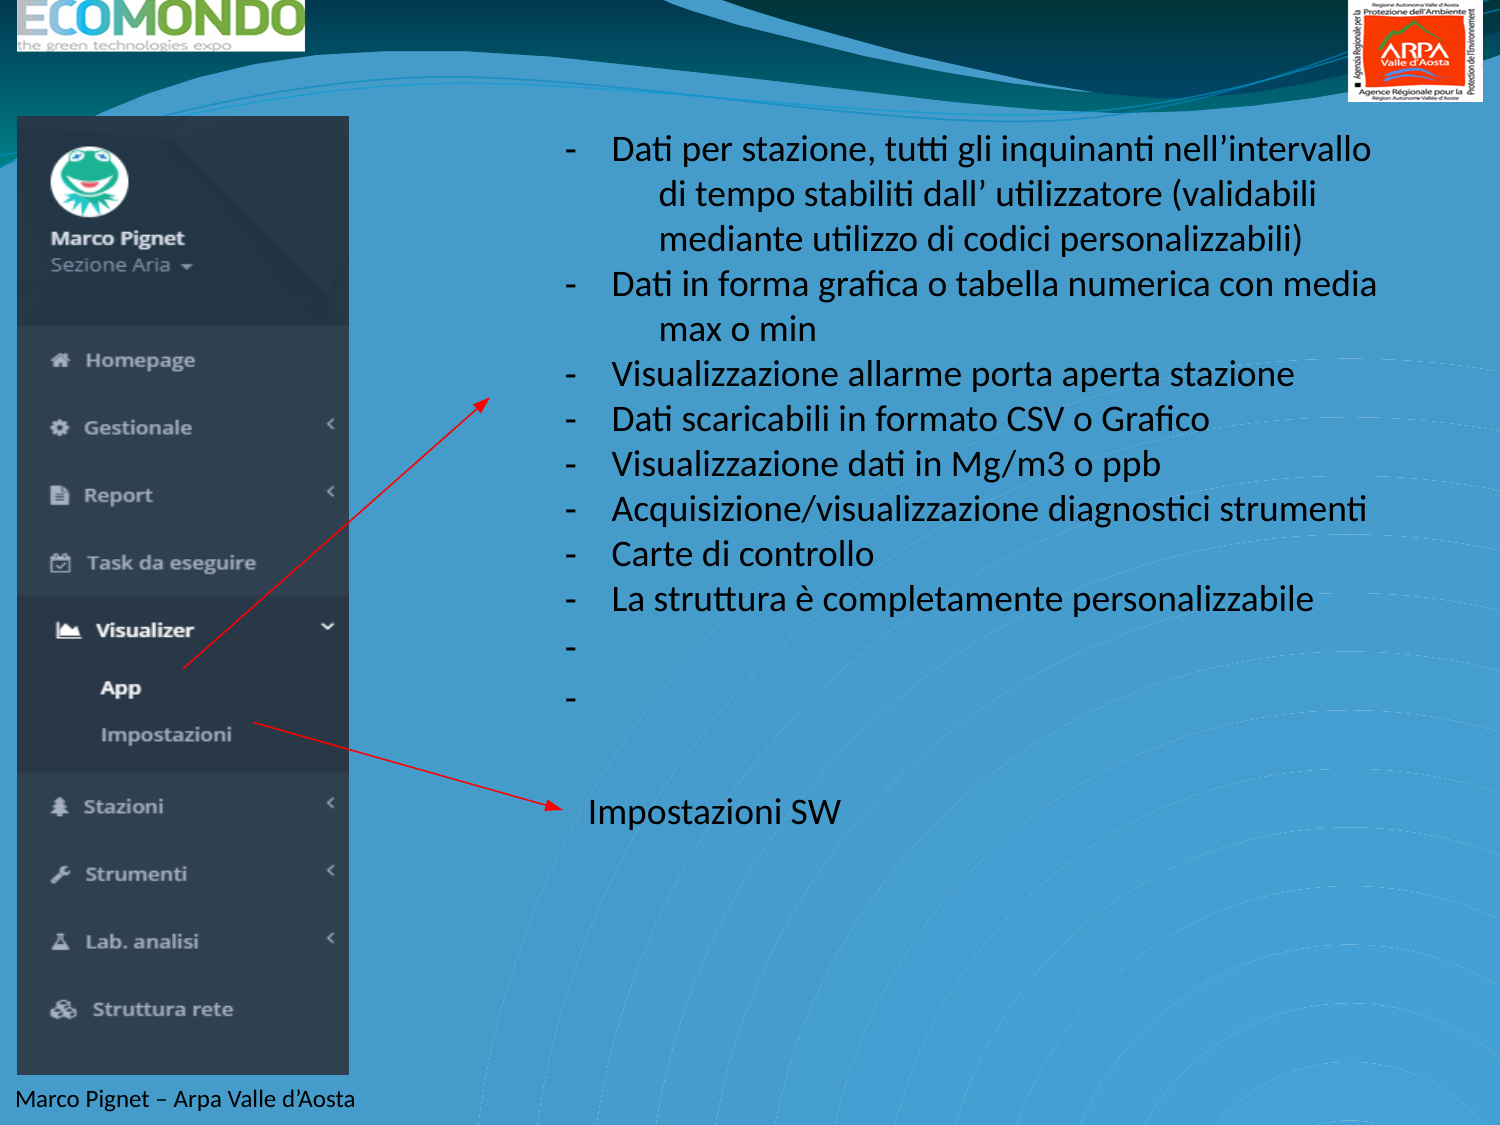

Dati per stazione, tutti gli inquinanti nell’intervallo di tempo stabiliti dall’ utilizzatore (validabili mediante utilizzo di codici personalizzabili)
Dati in forma grafica o tabella numerica con media max o min
Visualizzazione allarme porta aperta stazione
Dati scaricabili in formato CSV o Grafico
Visualizzazione dati in Mg/m3 o ppb
Acquisizione/visualizzazione diagnostici strumenti
Carte di controllo
La struttura è completamente personalizzabile
Impostazioni SW
Marco Pignet – Arpa Valle d’Aosta